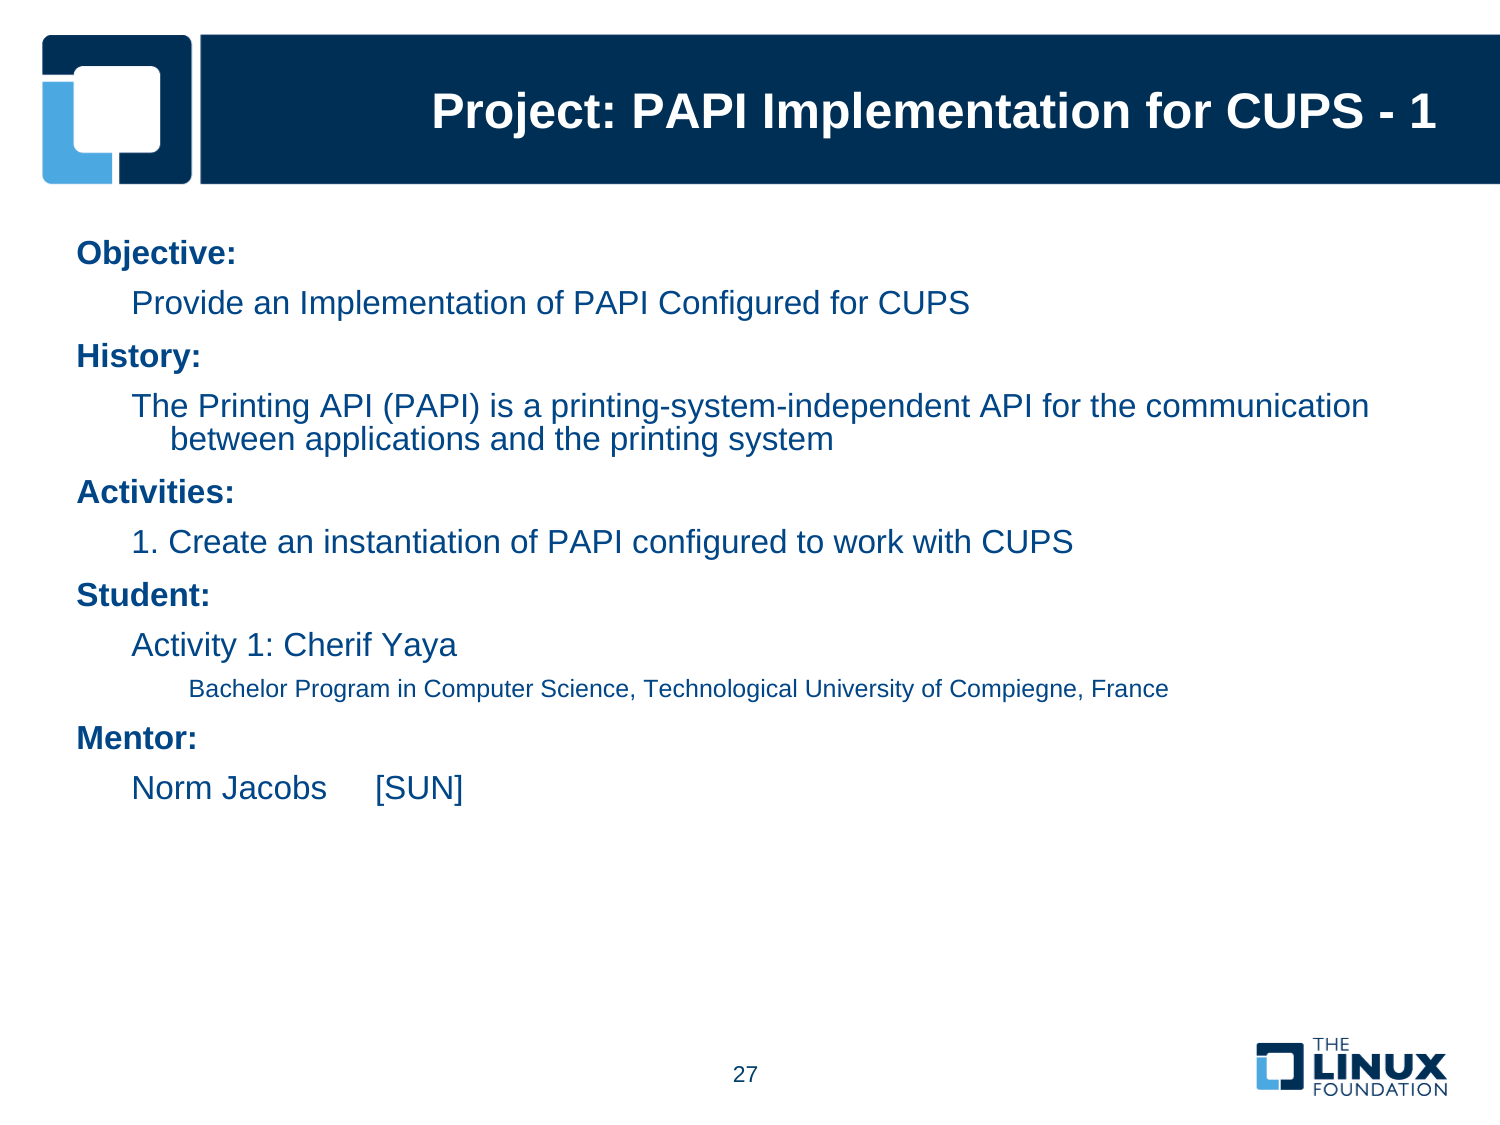

Project: PAPI Implementation for CUPS - 1
# Objective:
Provide an Implementation of PAPI Configured for CUPS
History:
The Printing API (PAPI) is a printing-system-independent API for the communication between applications and the printing system
Activities:
1. Create an instantiation of PAPI configured to work with CUPS
Student:
Activity 1: Cherif Yaya
Bachelor Program in Computer Science, Technological University of Compiegne, France
Mentor:
Norm Jacobs 	[SUN]
27